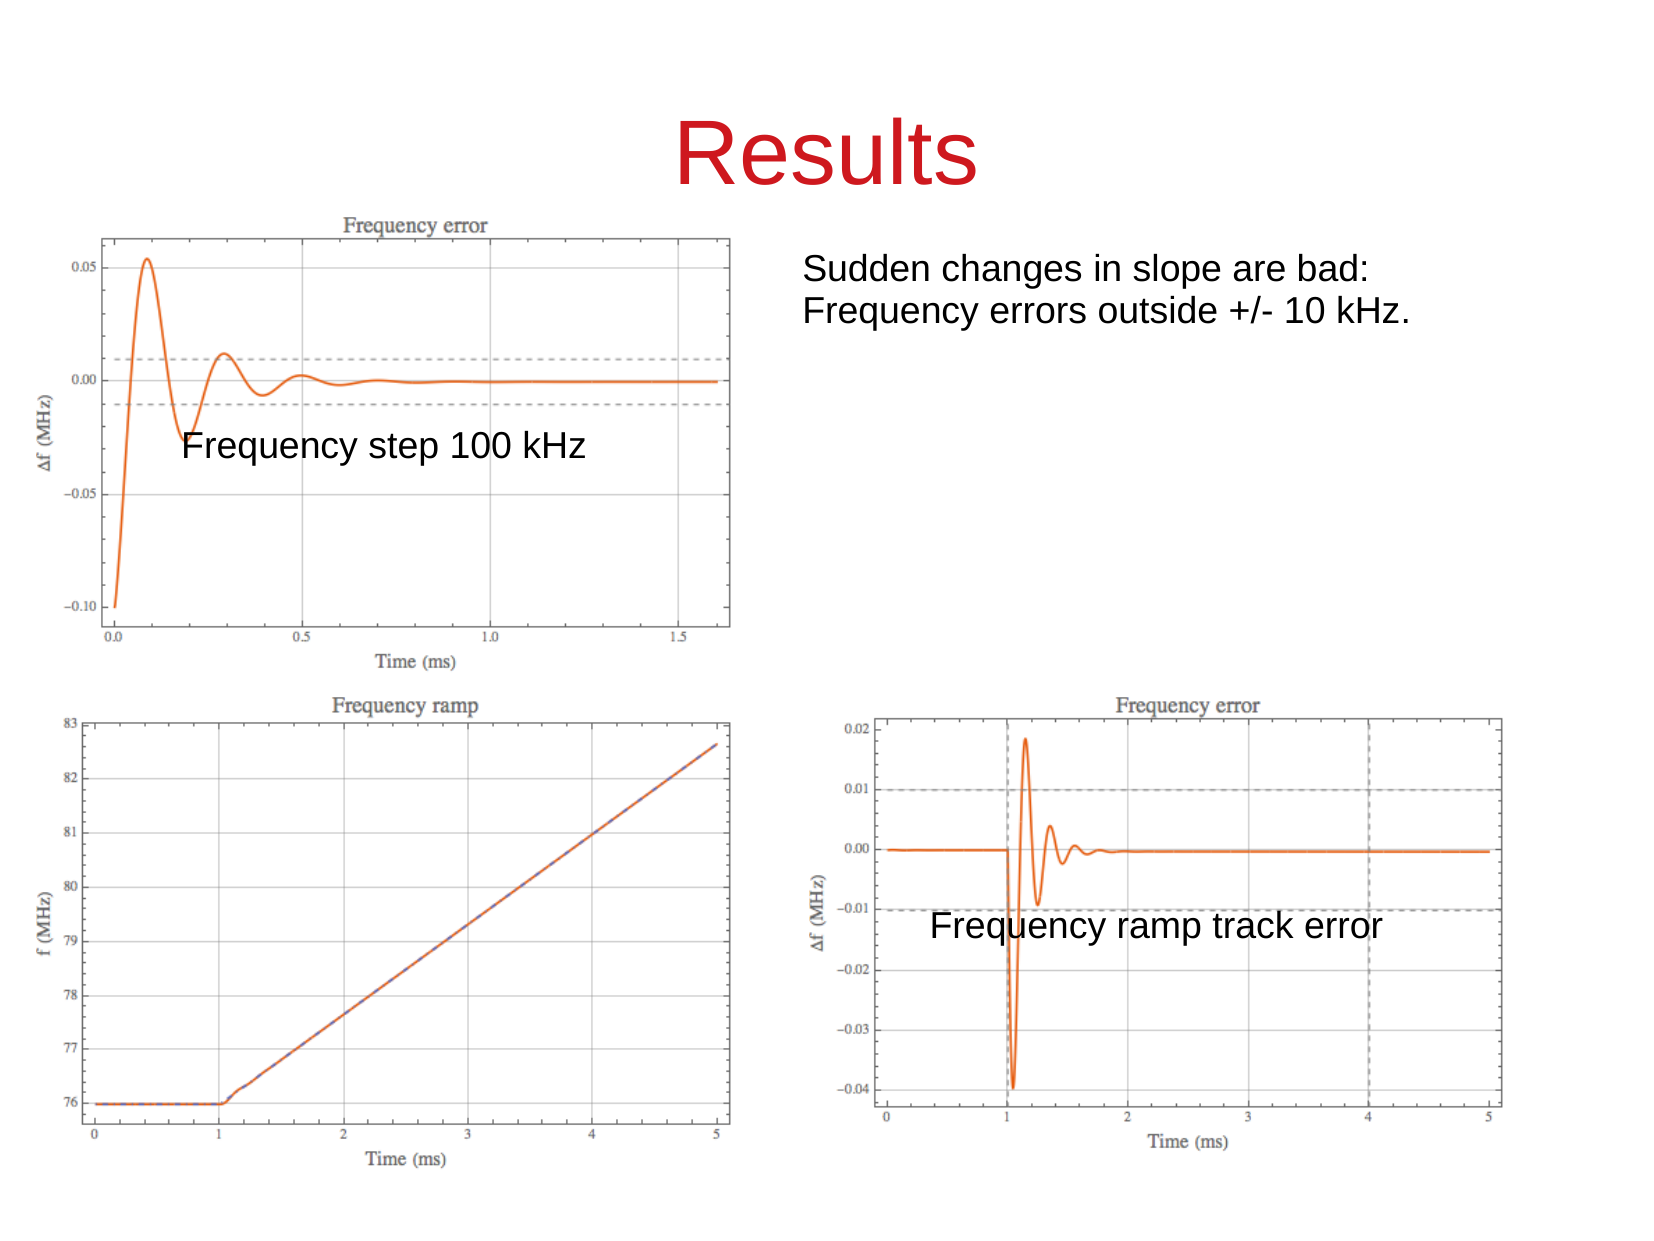

# Results
Frequency step 100 kHz
Sudden changes in slope are bad: Frequency errors outside +/- 10 kHz.
Frequency ramp track error